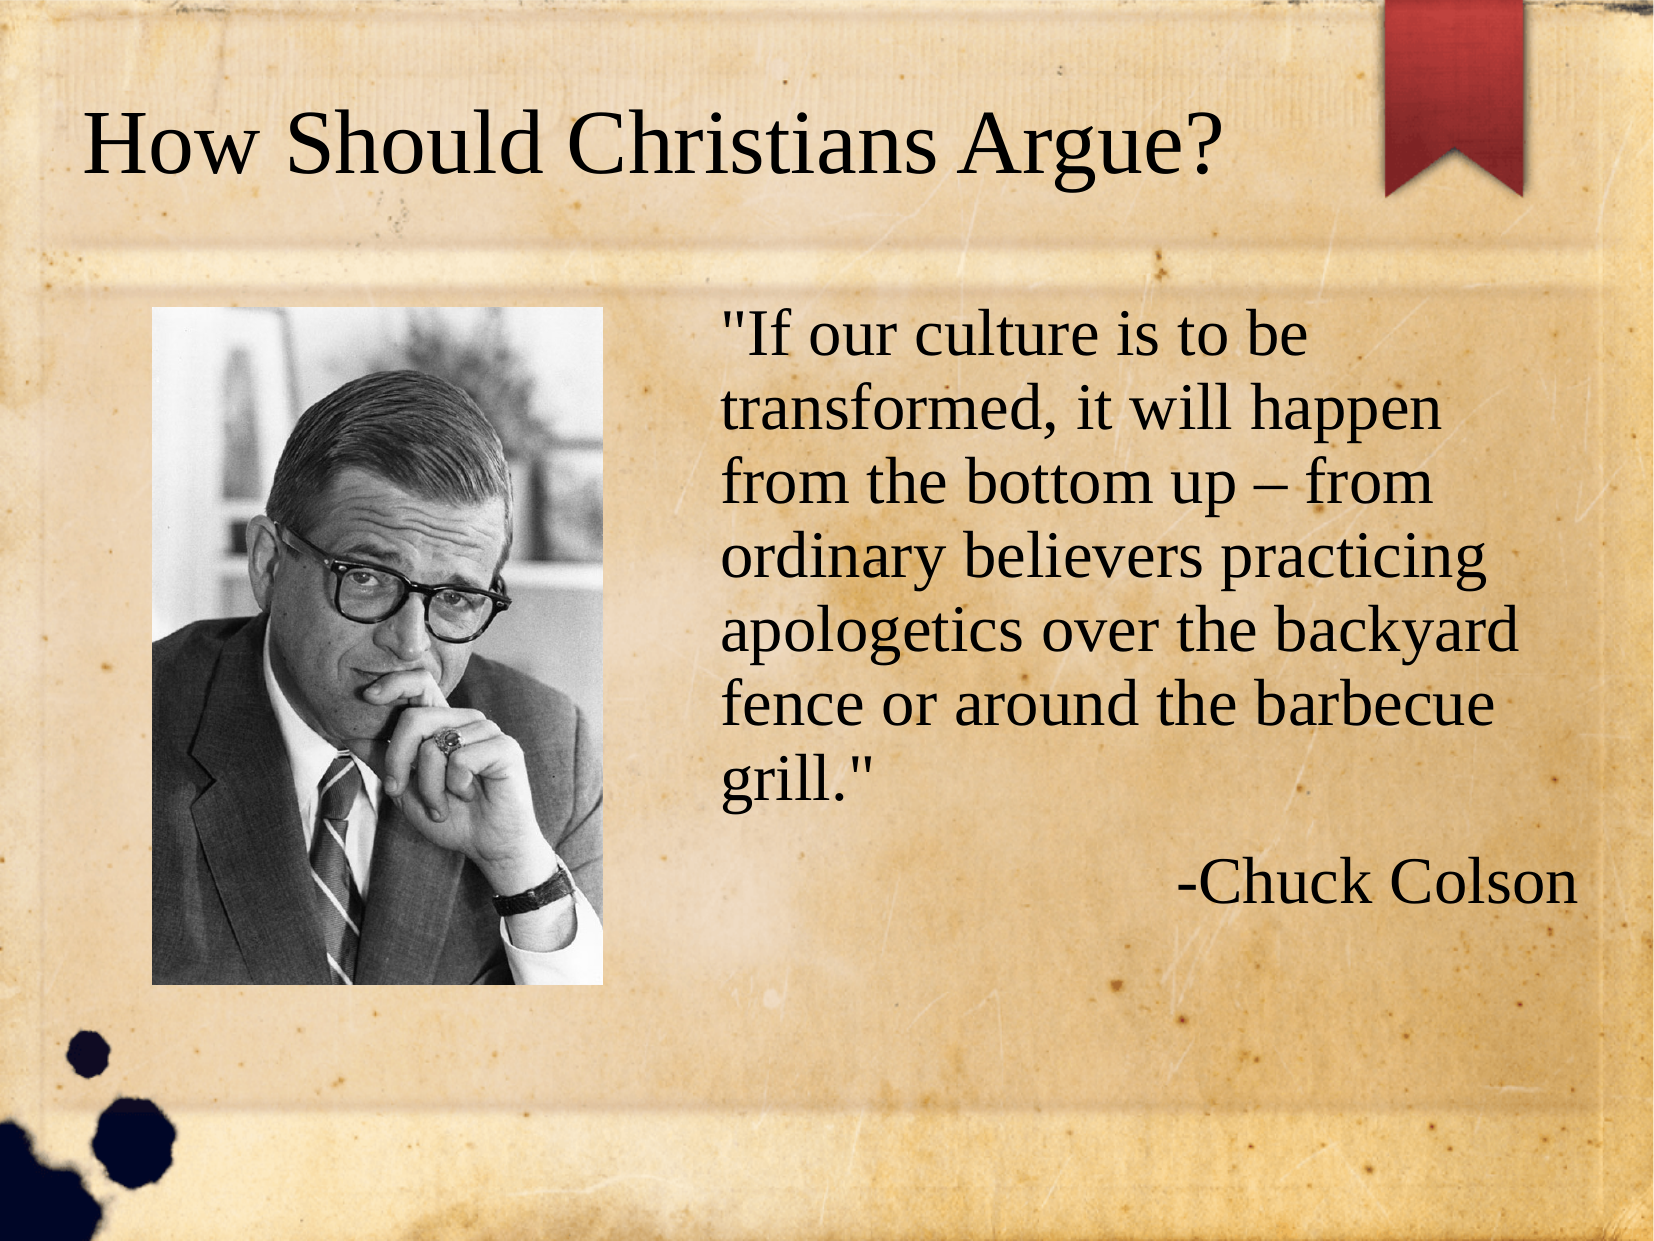

# How Should Christians Argue?
"If our culture is to be transformed, it will happen from the bottom up – from ordinary believers practicing apologetics over the backyard fence or around the barbecue grill."
-Chuck Colson